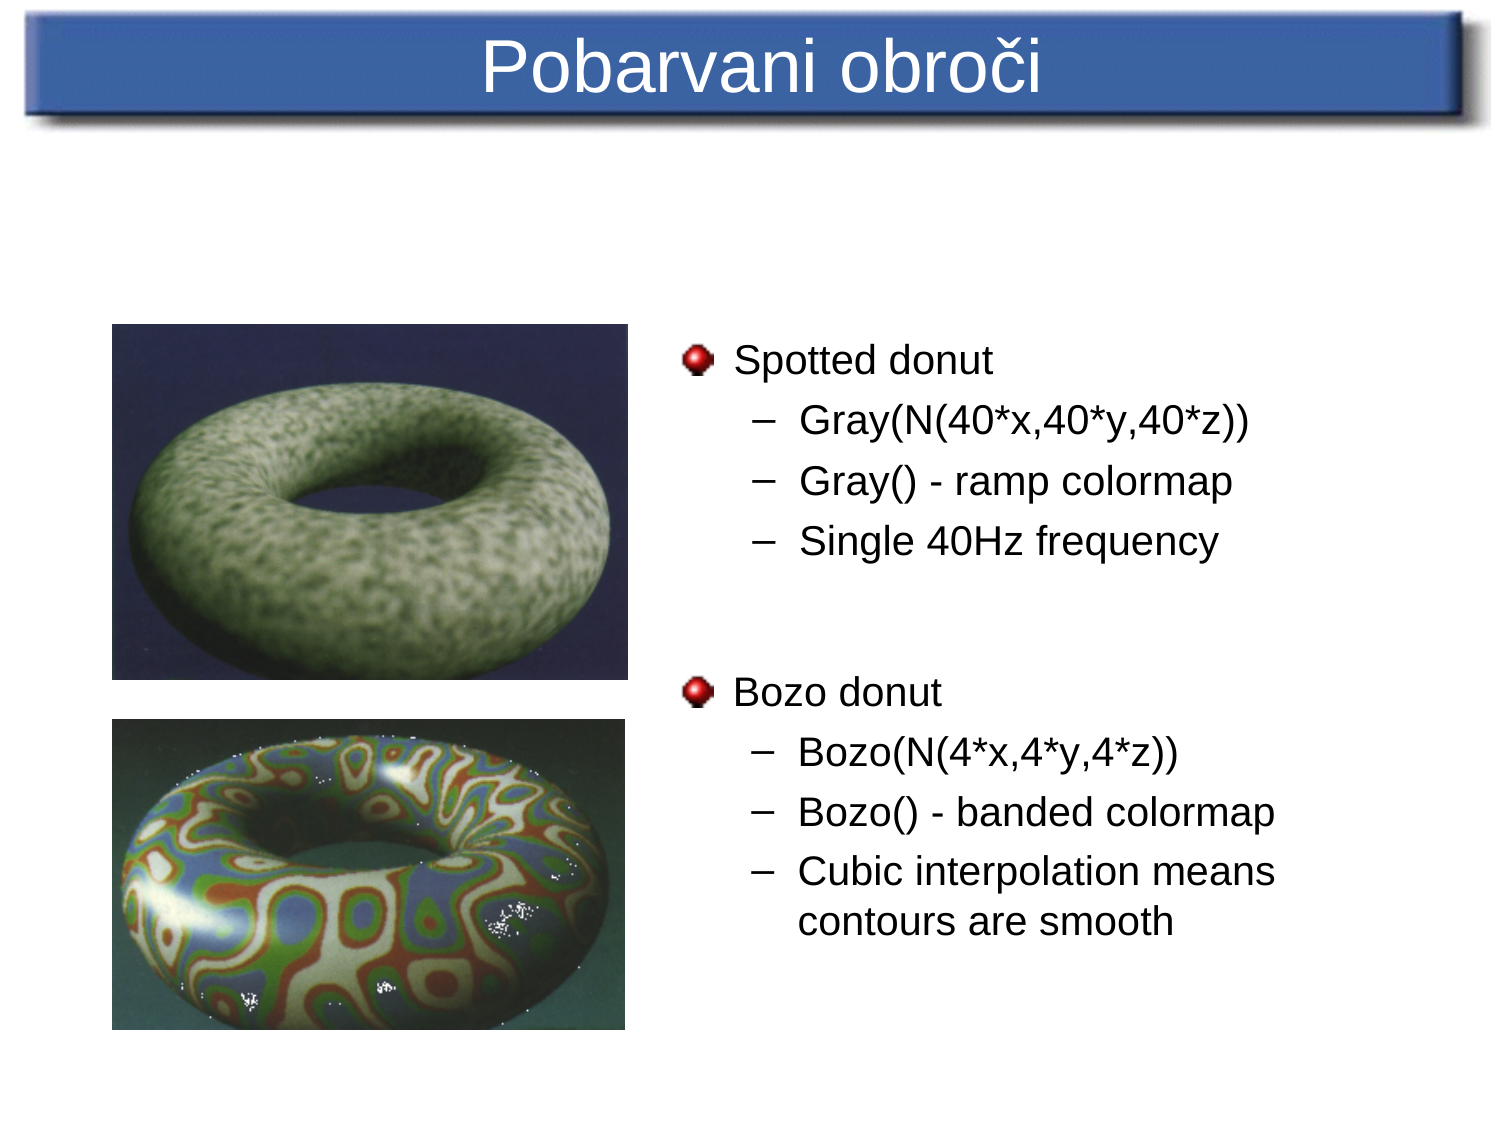

# Pobarvani obroči
Spotted donut
Gray(N(40*x,40*y,40*z))
Gray() - ramp colormap
Single 40Hz frequency
Bozo donut
Bozo(N(4*x,4*y,4*z))
Bozo() - banded colormap
Cubic interpolation means contours are smooth